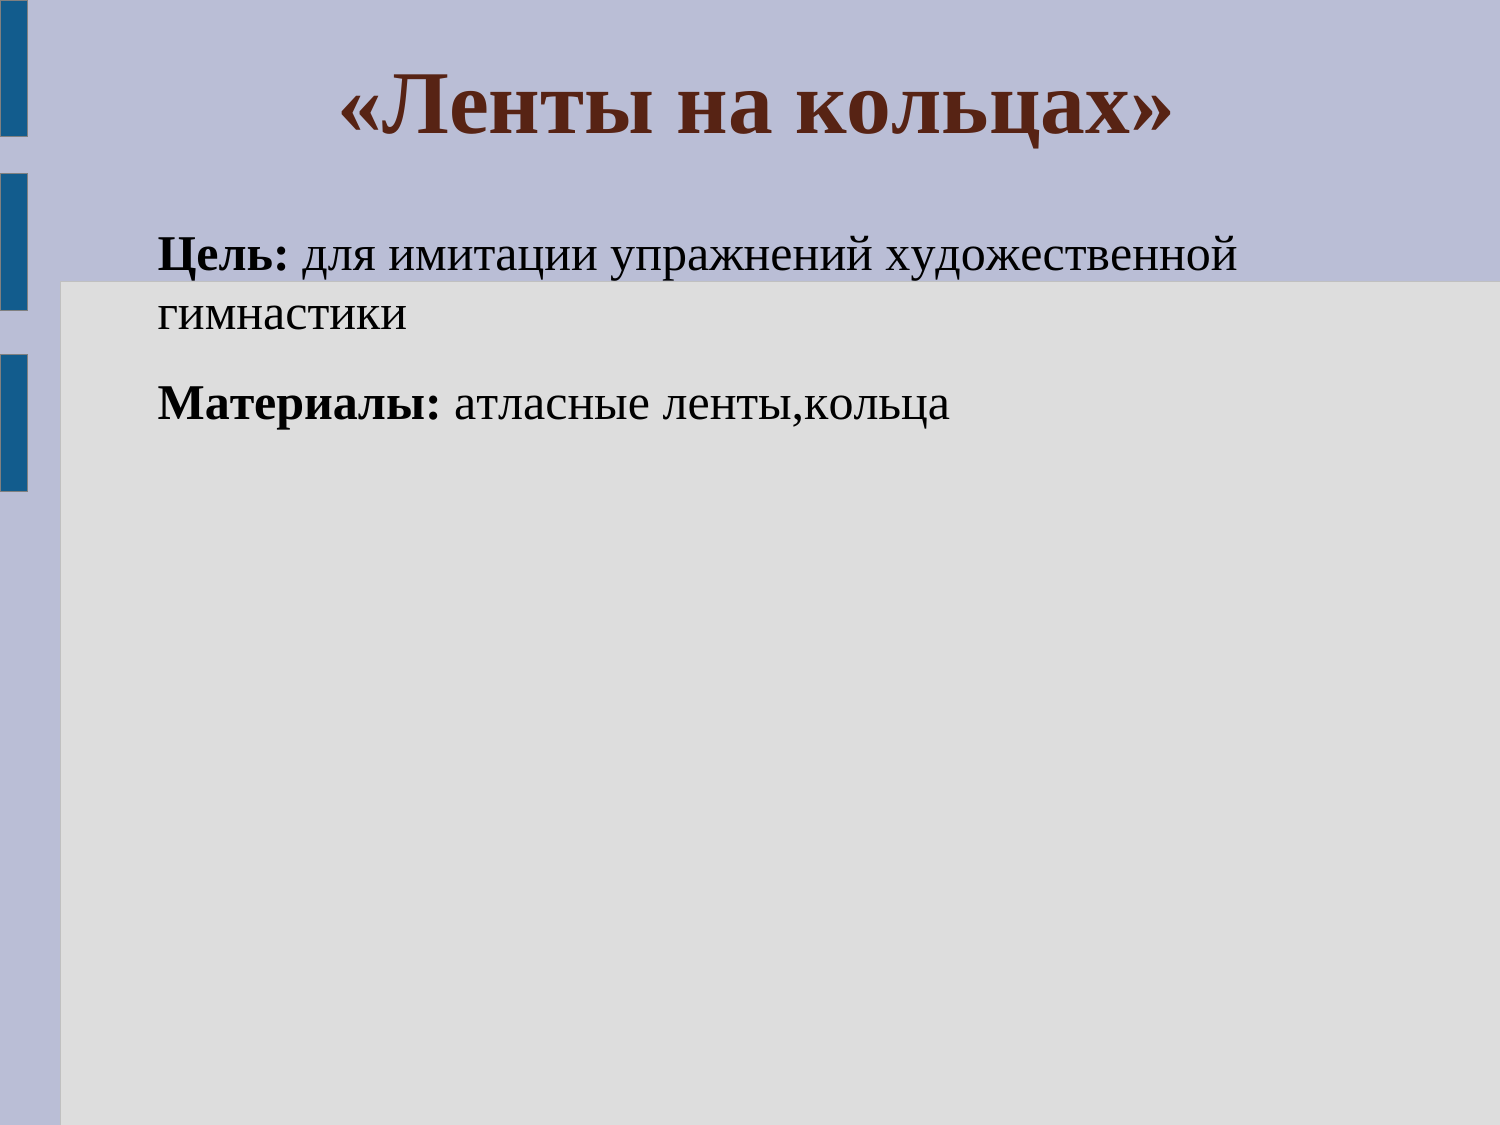

# «Ленты на кольцах»
Цель: для имитации упражнений художественной гимнастики
Материалы: атласные ленты,кольца